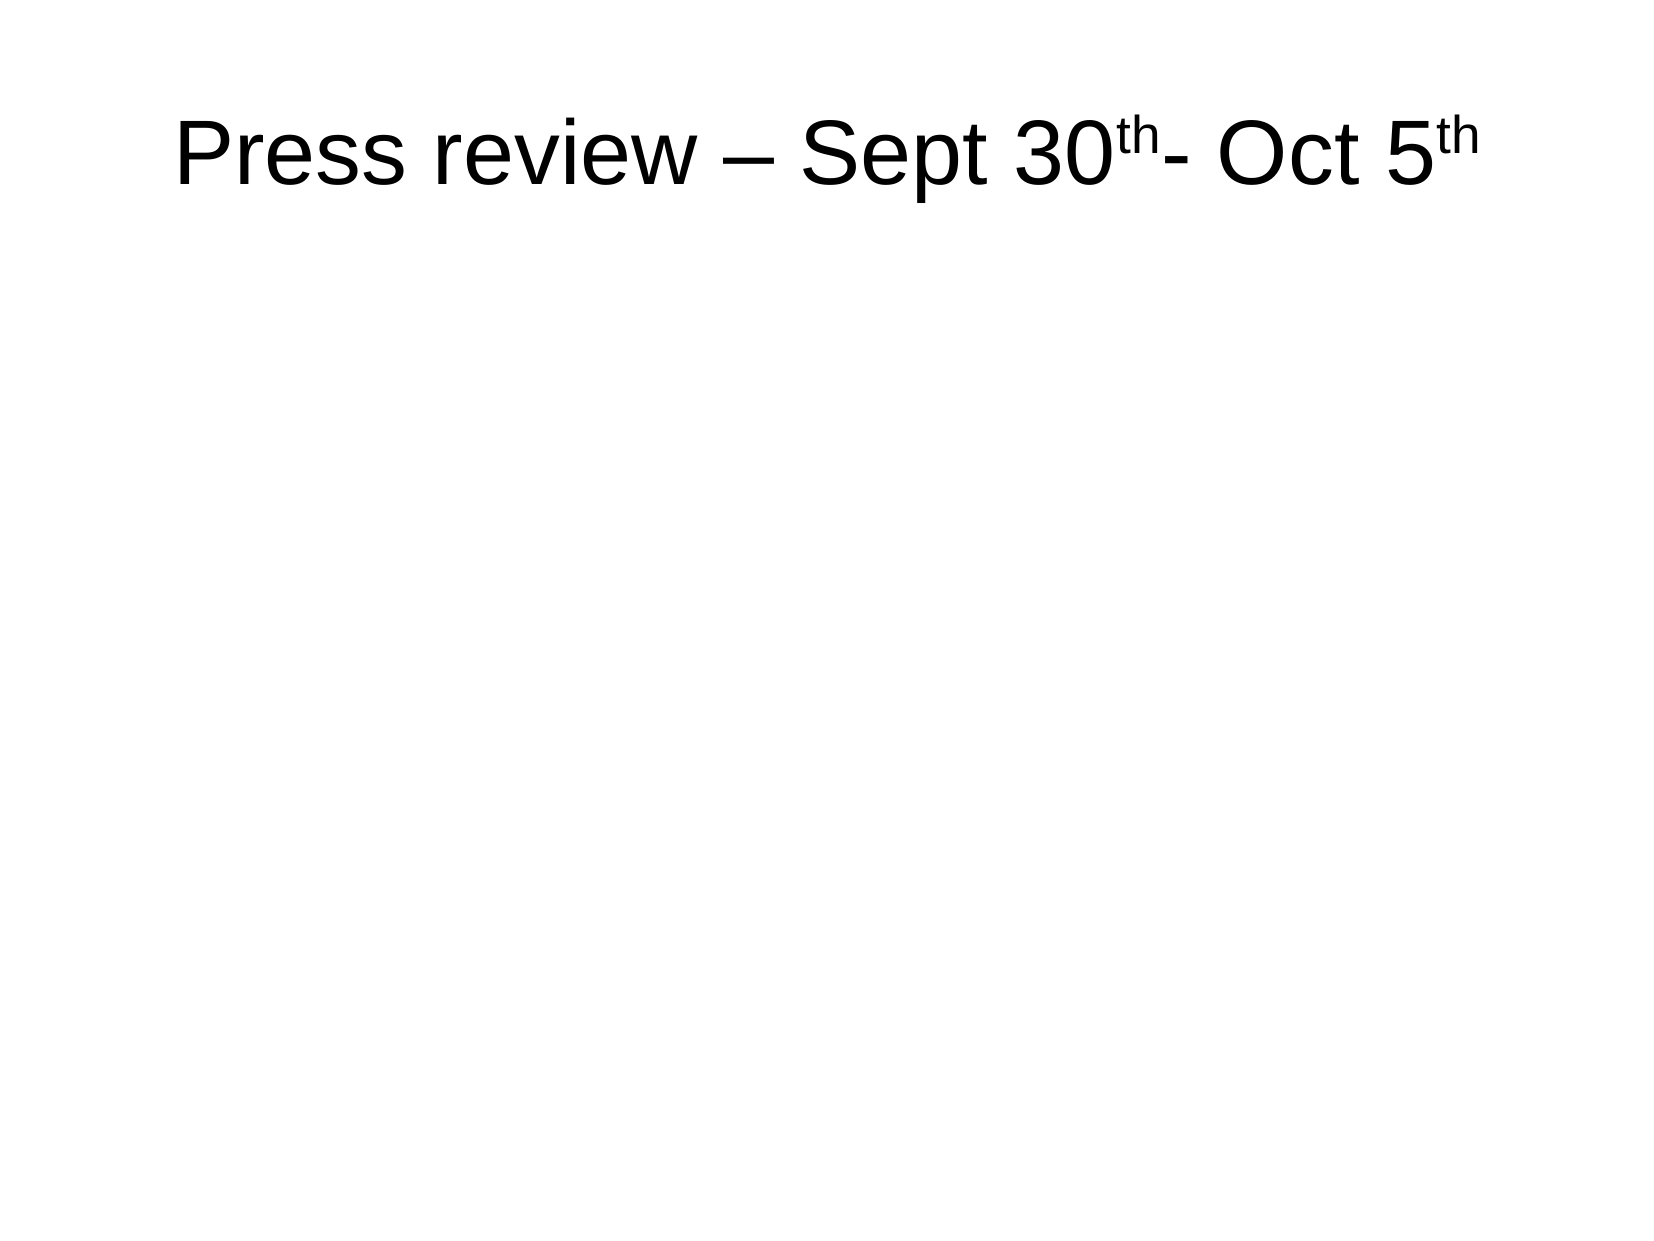

# Press review – Sept 30th- Oct 5th